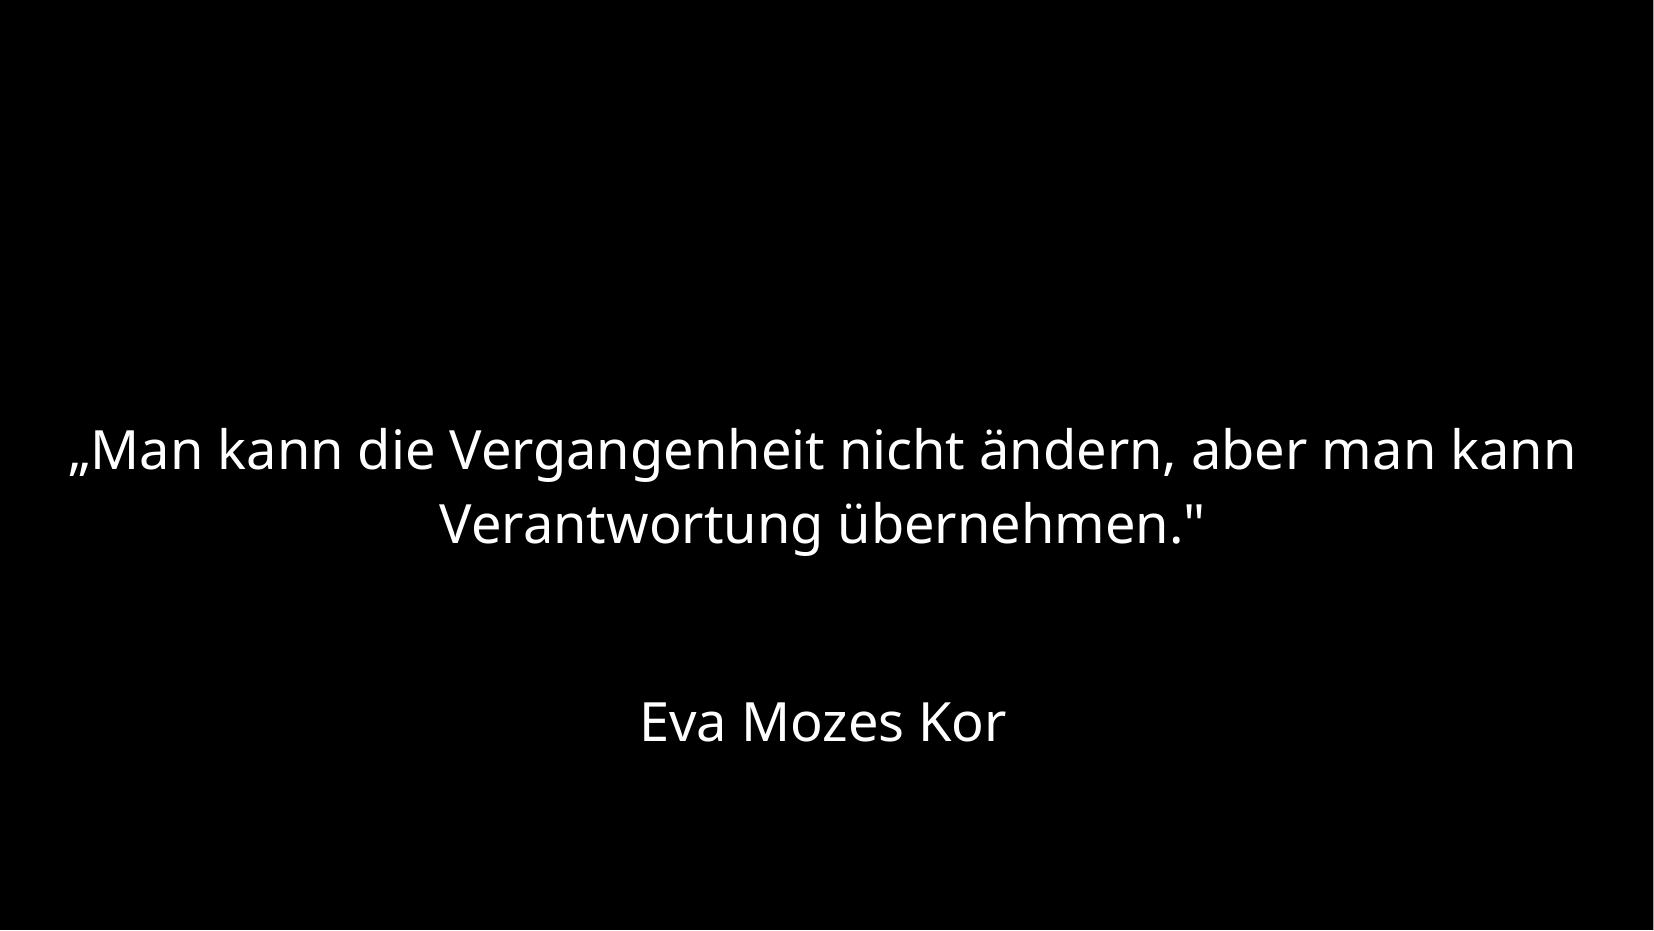

„Man kann die Vergangenheit nicht ändern, aber man kann Verantwortung übernehmen."
Eva Mozes Kor